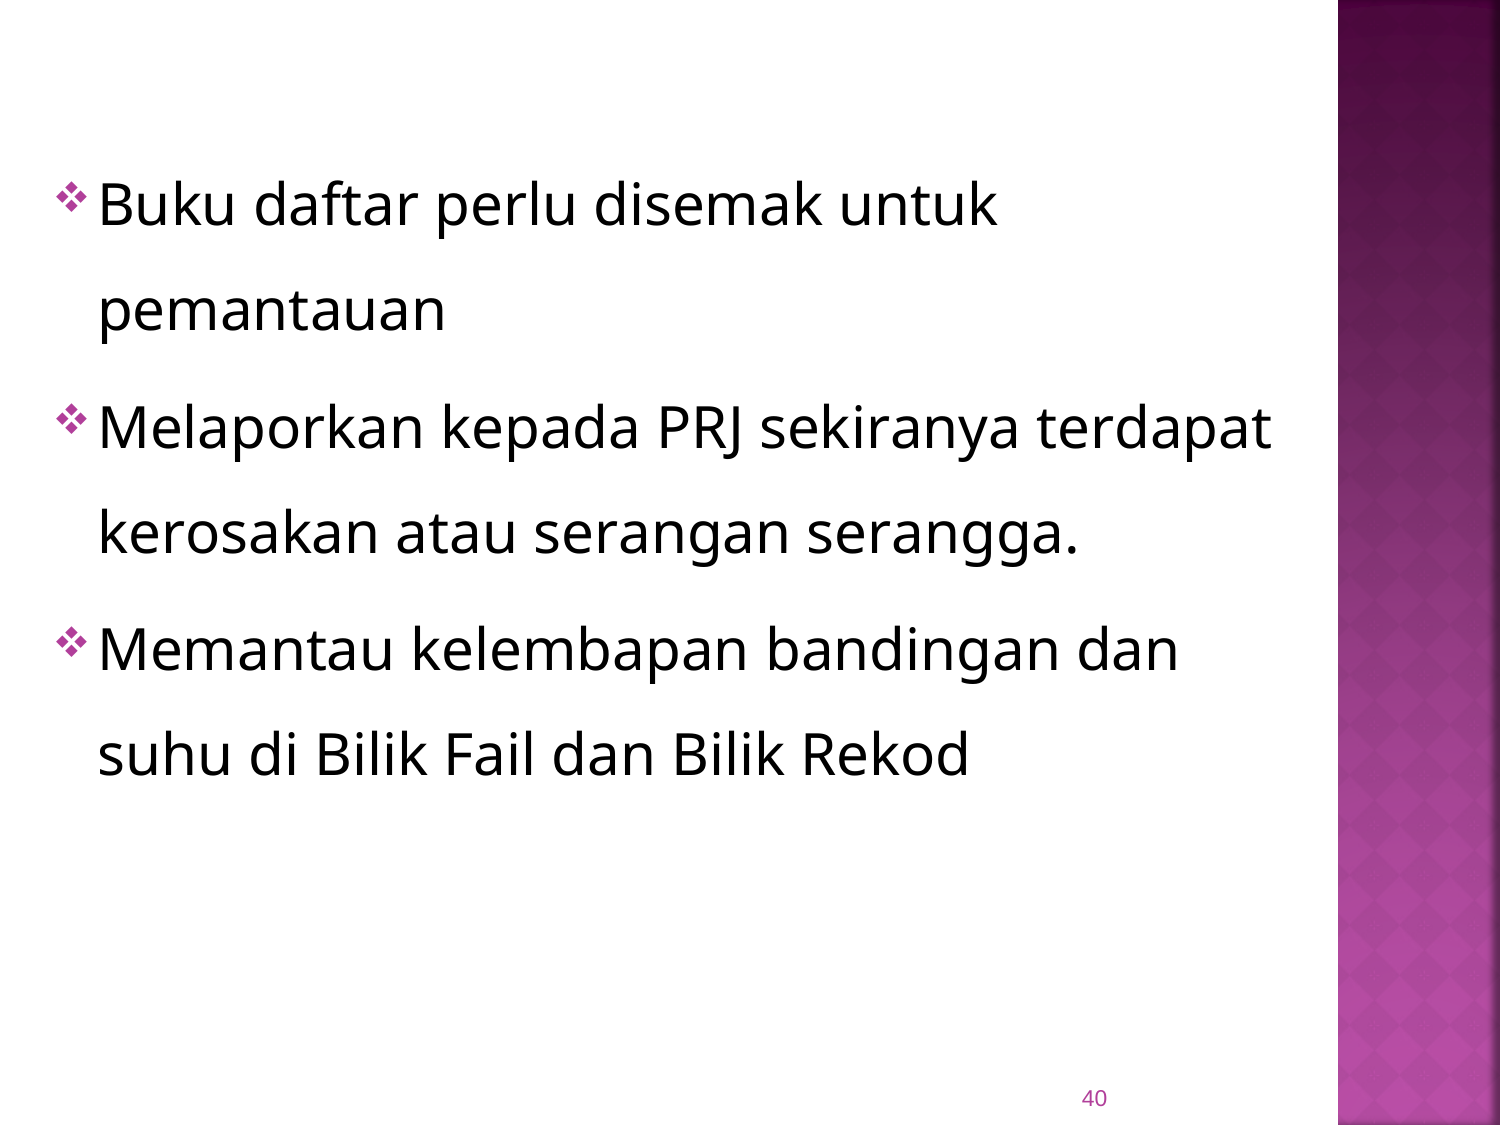

# Buku daftar perlu disemak untuk pemantauan
Melaporkan kepada PRJ sekiranya terdapat kerosakan atau serangan serangga.
Memantau kelembapan bandingan dan suhu di Bilik Fail dan Bilik Rekod